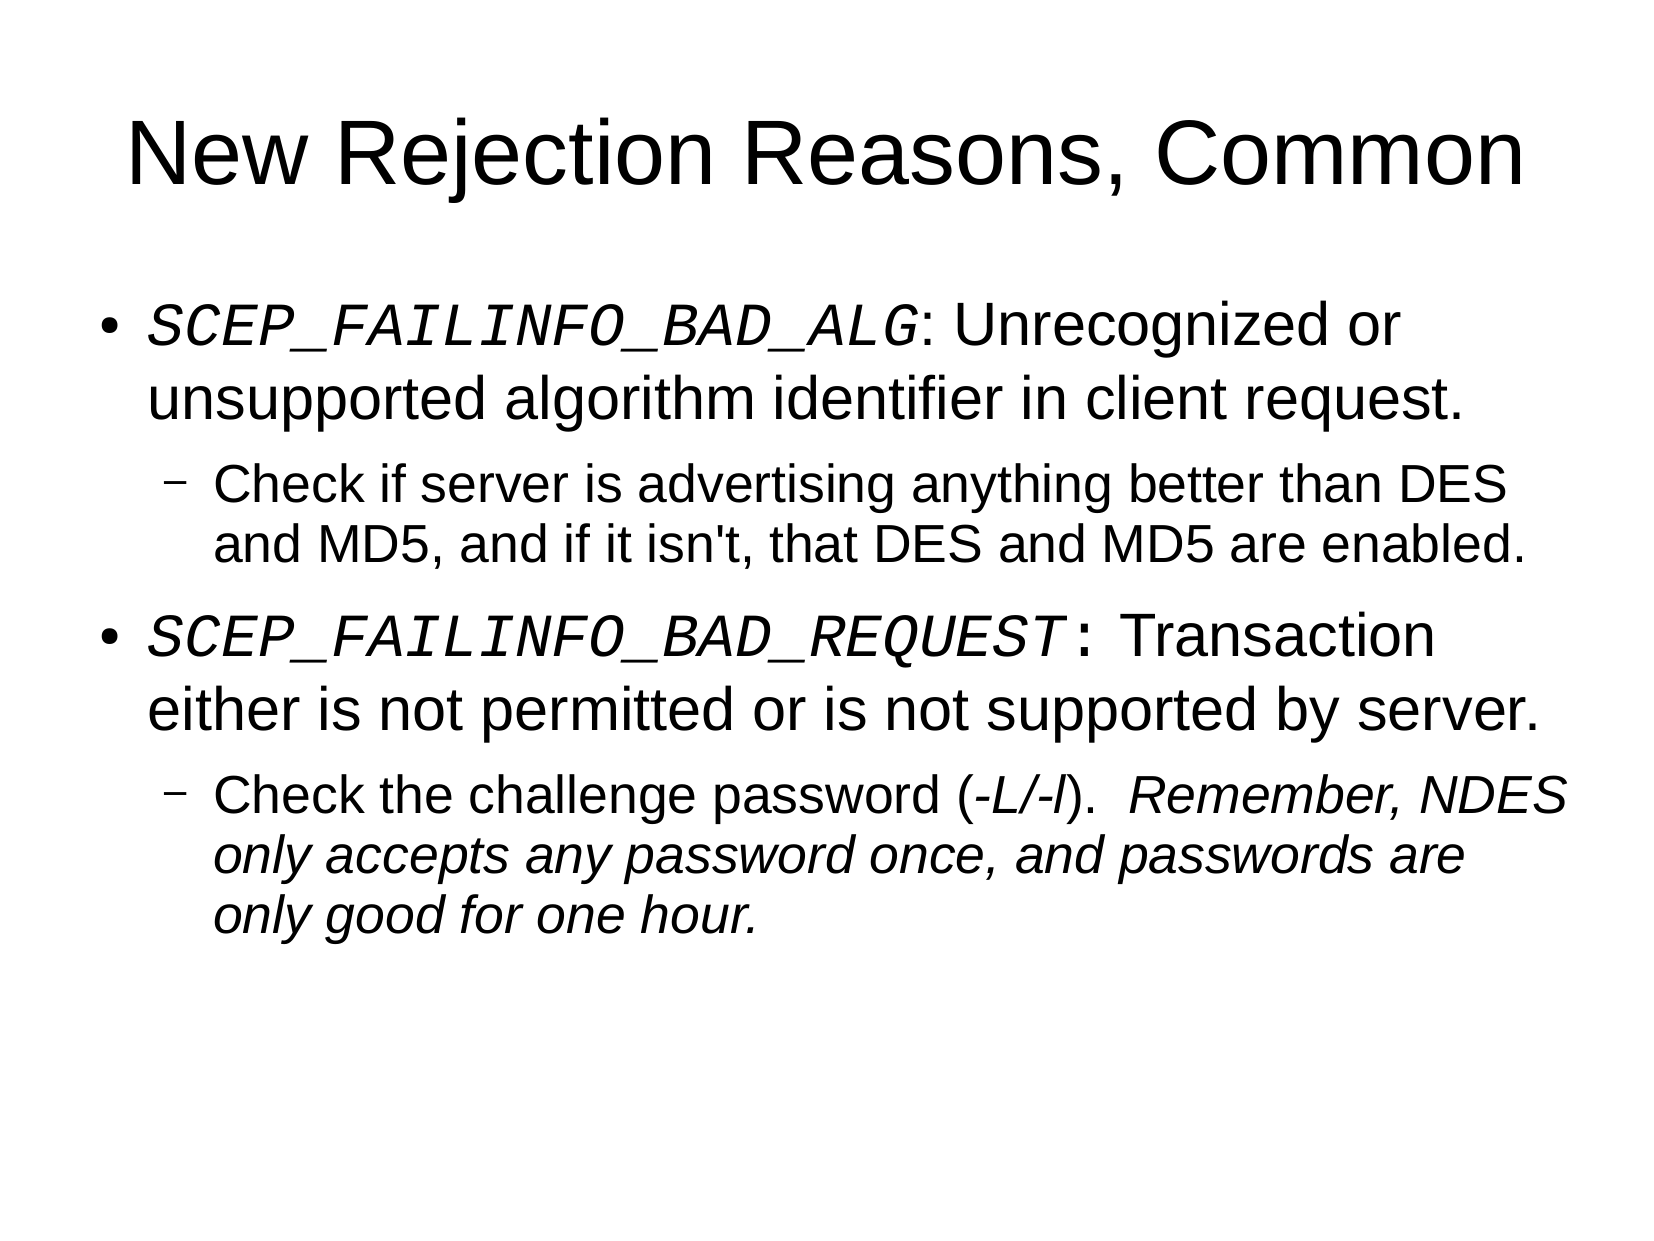

# New Rejection Reasons, Common
SCEP_FAILINFO_BAD_ALG: Unrecognized or unsupported algorithm identifier in client request.
Check if server is advertising anything better than DES and MD5, and if it isn't, that DES and MD5 are enabled.
SCEP_FAILINFO_BAD_REQUEST: Transaction either is not permitted or is not supported by server.
Check the challenge password (-L/-l). Remember, NDES only accepts any password once, and passwords are only good for one hour.